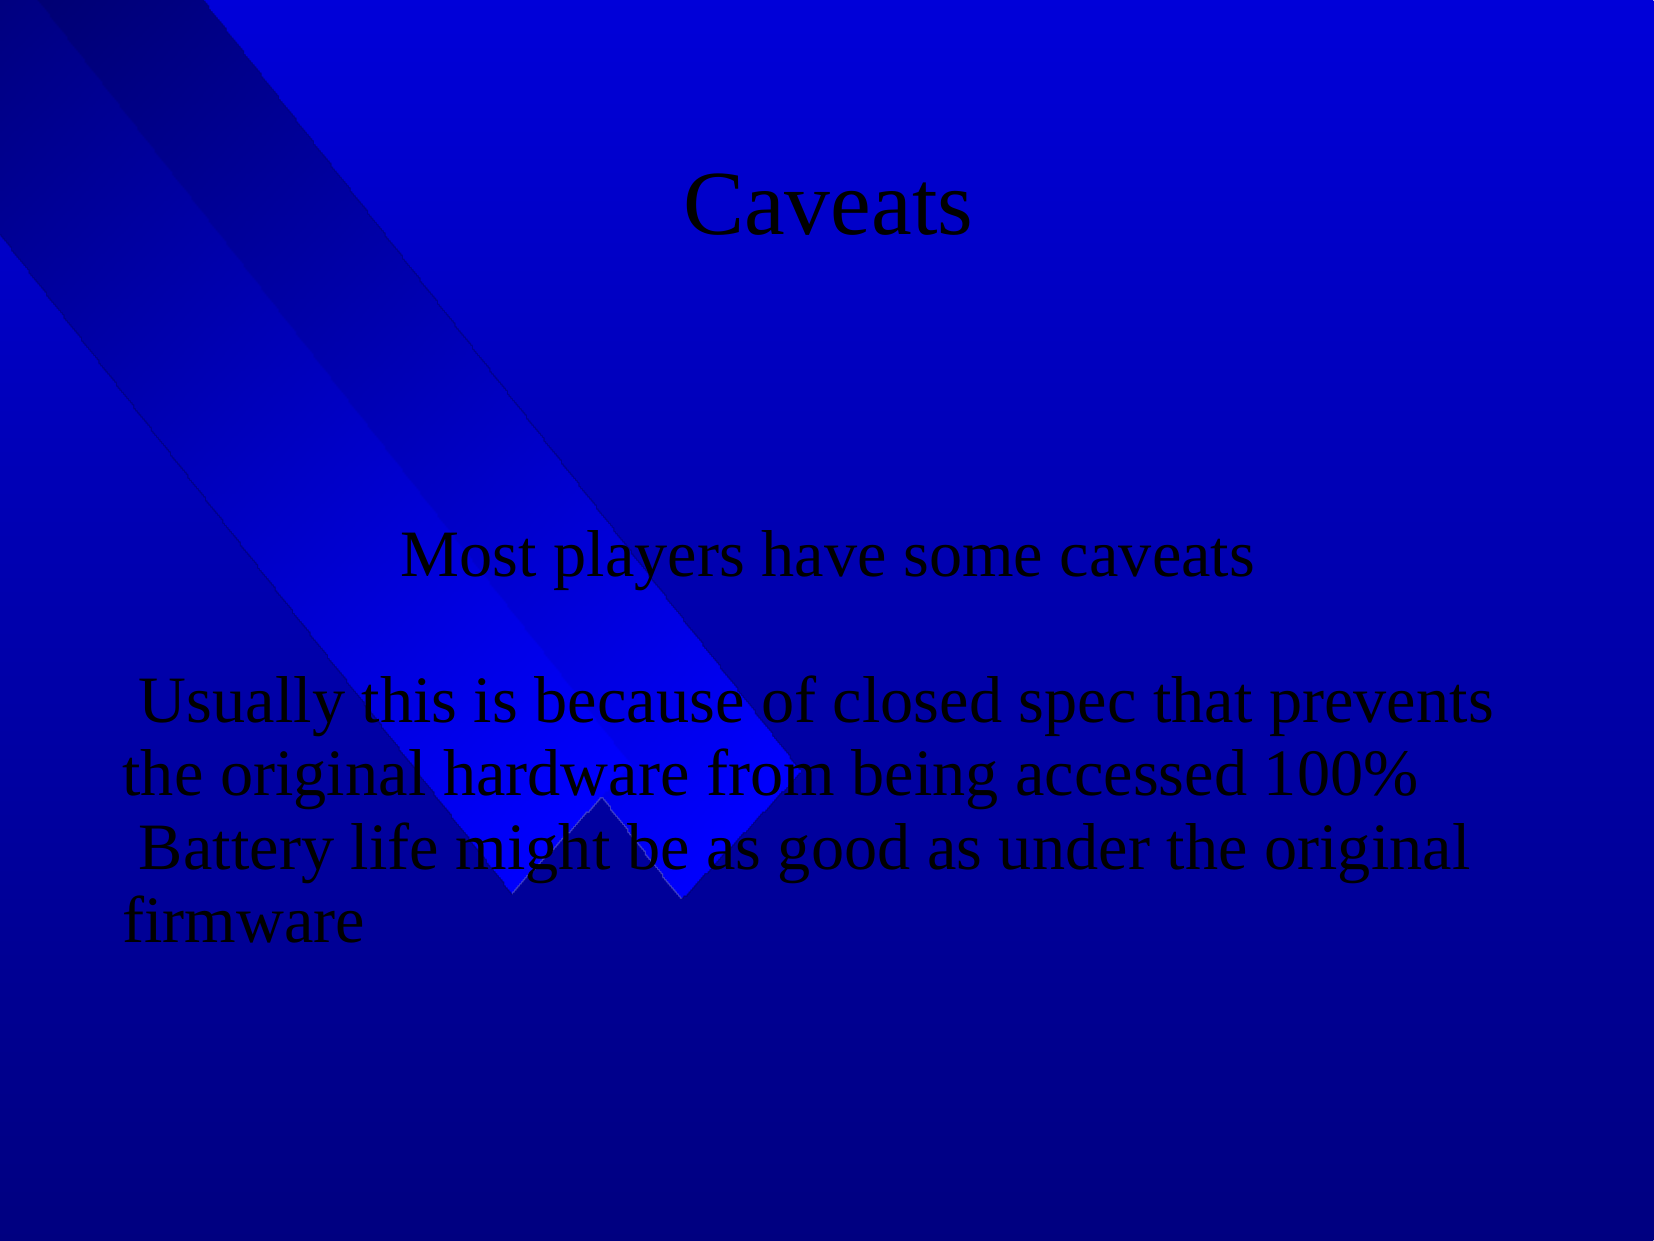

# Caveats
Most players have some caveats
 Usually this is because of closed spec that prevents the original hardware from being accessed 100%
 Battery life might be as good as under the original firmware